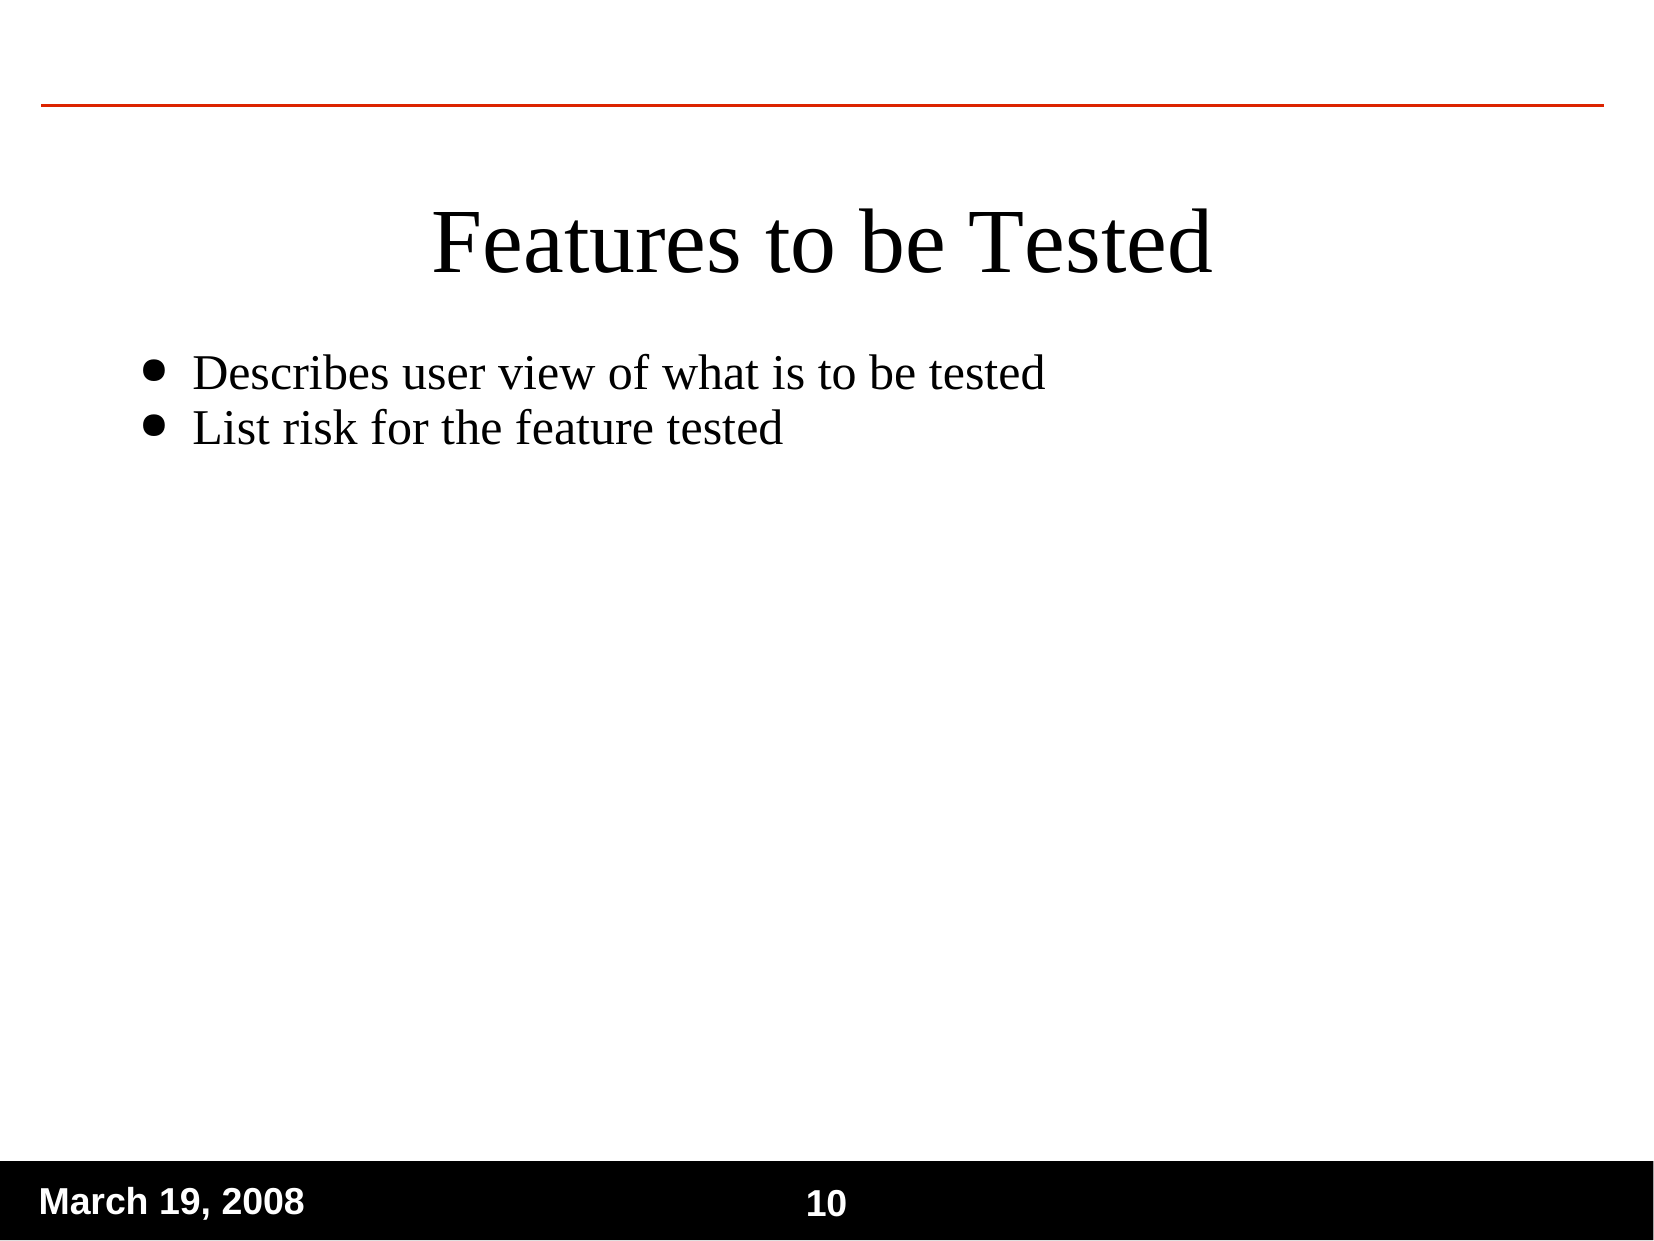

# Features to be Tested
Describes user view of what is to be tested
List risk for the feature tested